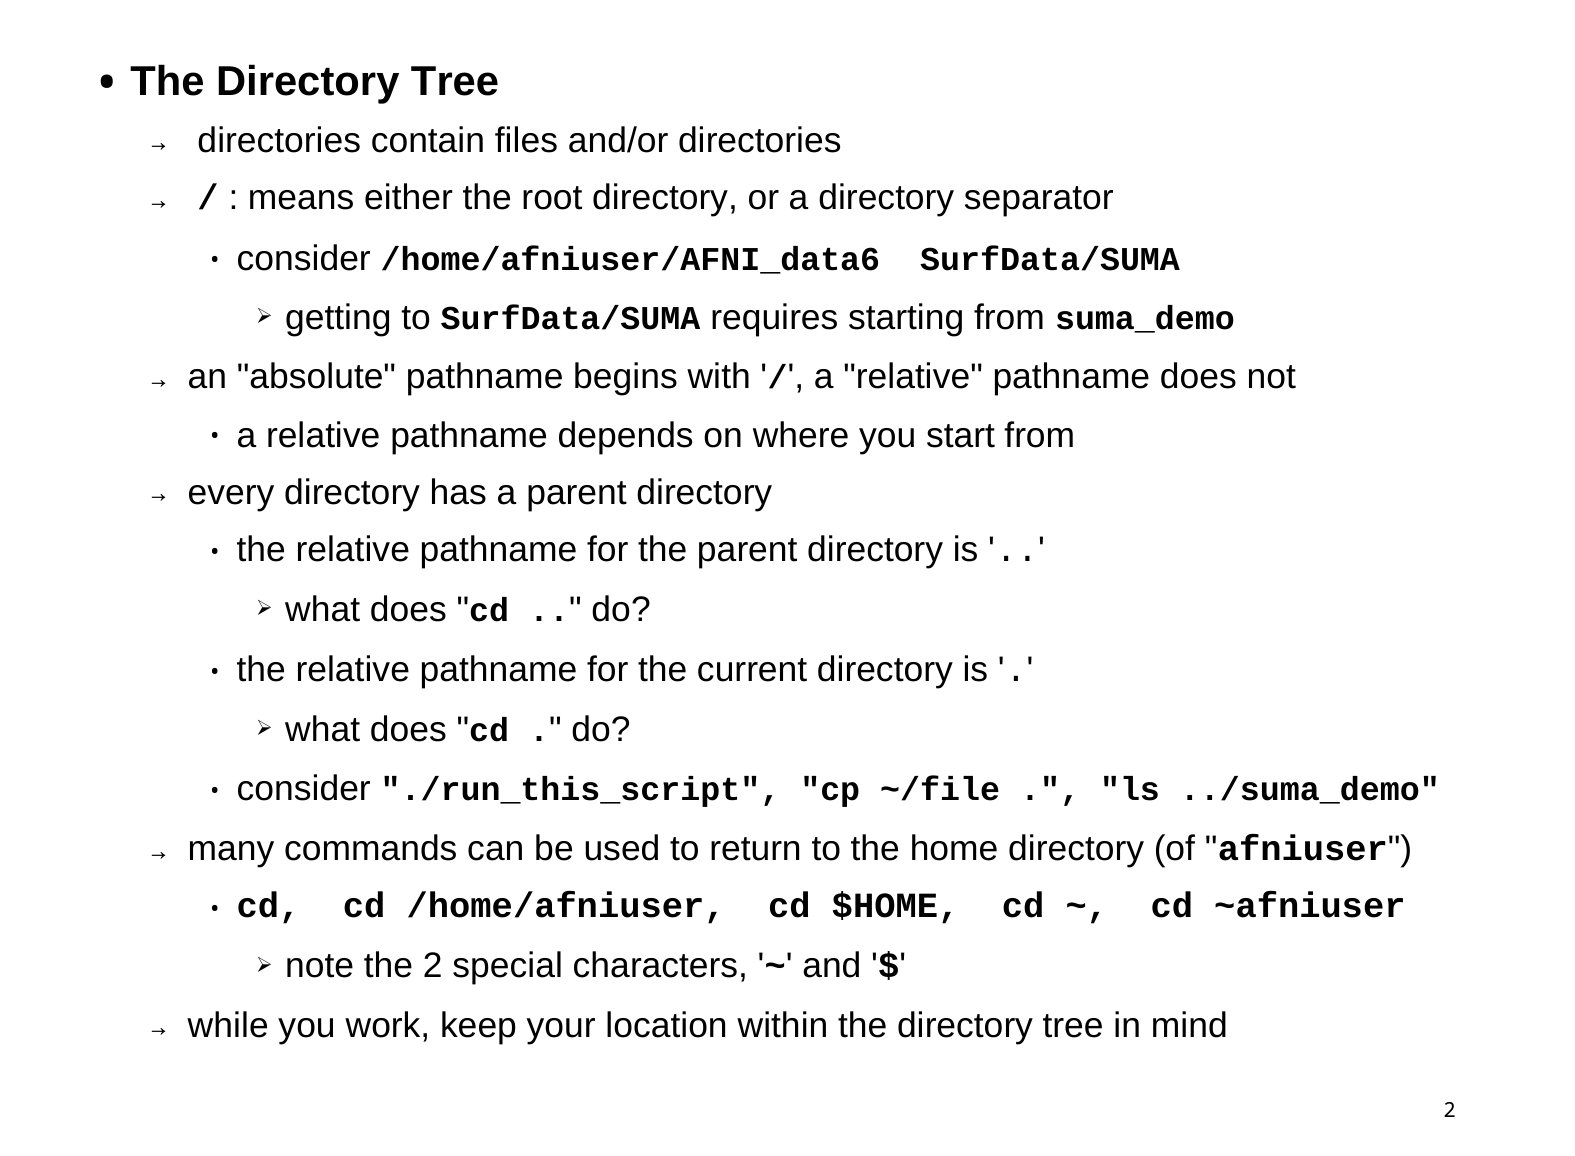

# The Directory Tree
 directories contain files and/or directories
 / : means either the root directory, or a directory separator
consider /home/afniuser/AFNI_data6 SurfData/SUMA
getting to SurfData/SUMA requires starting from suma_demo
an "absolute" pathname begins with '/', a "relative" pathname does not
a relative pathname depends on where you start from
every directory has a parent directory
the relative pathname for the parent directory is '..'
what does "cd .." do?
the relative pathname for the current directory is '.'
what does "cd ." do?
consider "./run_this_script", "cp ~/file .", "ls ../suma_demo"
many commands can be used to return to the home directory (of "afniuser")
cd, cd /home/afniuser, cd $HOME, cd ~, cd ~afniuser
note the 2 special characters, '~' and '$'
while you work, keep your location within the directory tree in mind